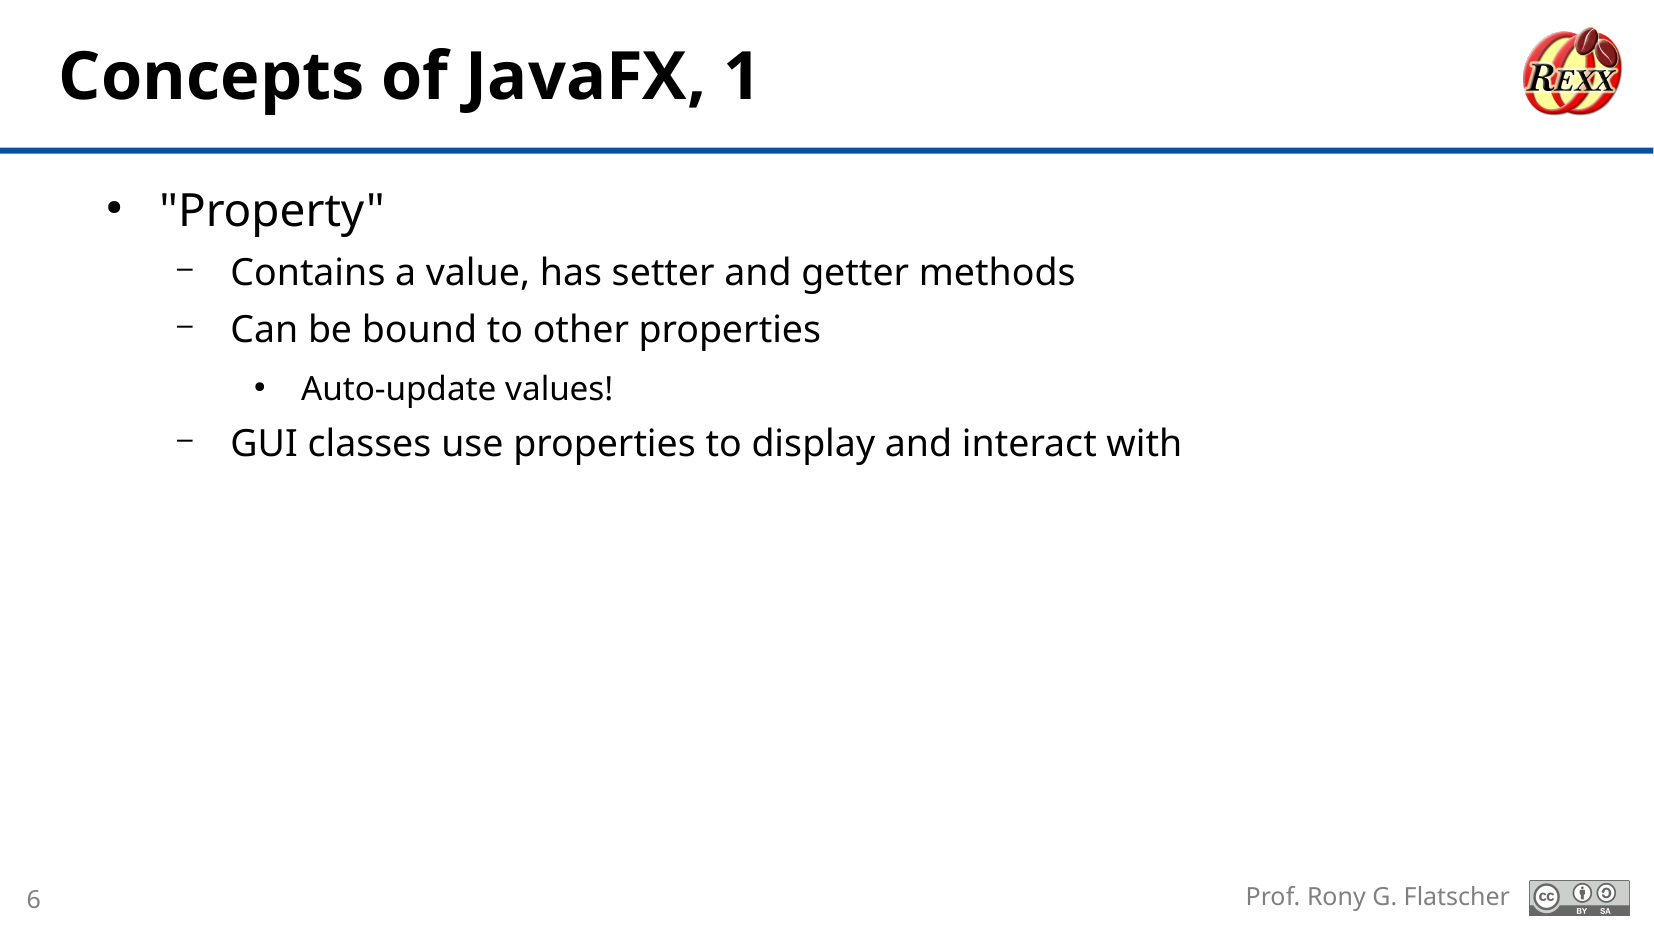

Concepts of JavaFX, 1
# "Property"
Contains a value, has setter and getter methods
Can be bound to other properties
Auto-update values!
GUI classes use properties to display and interact with